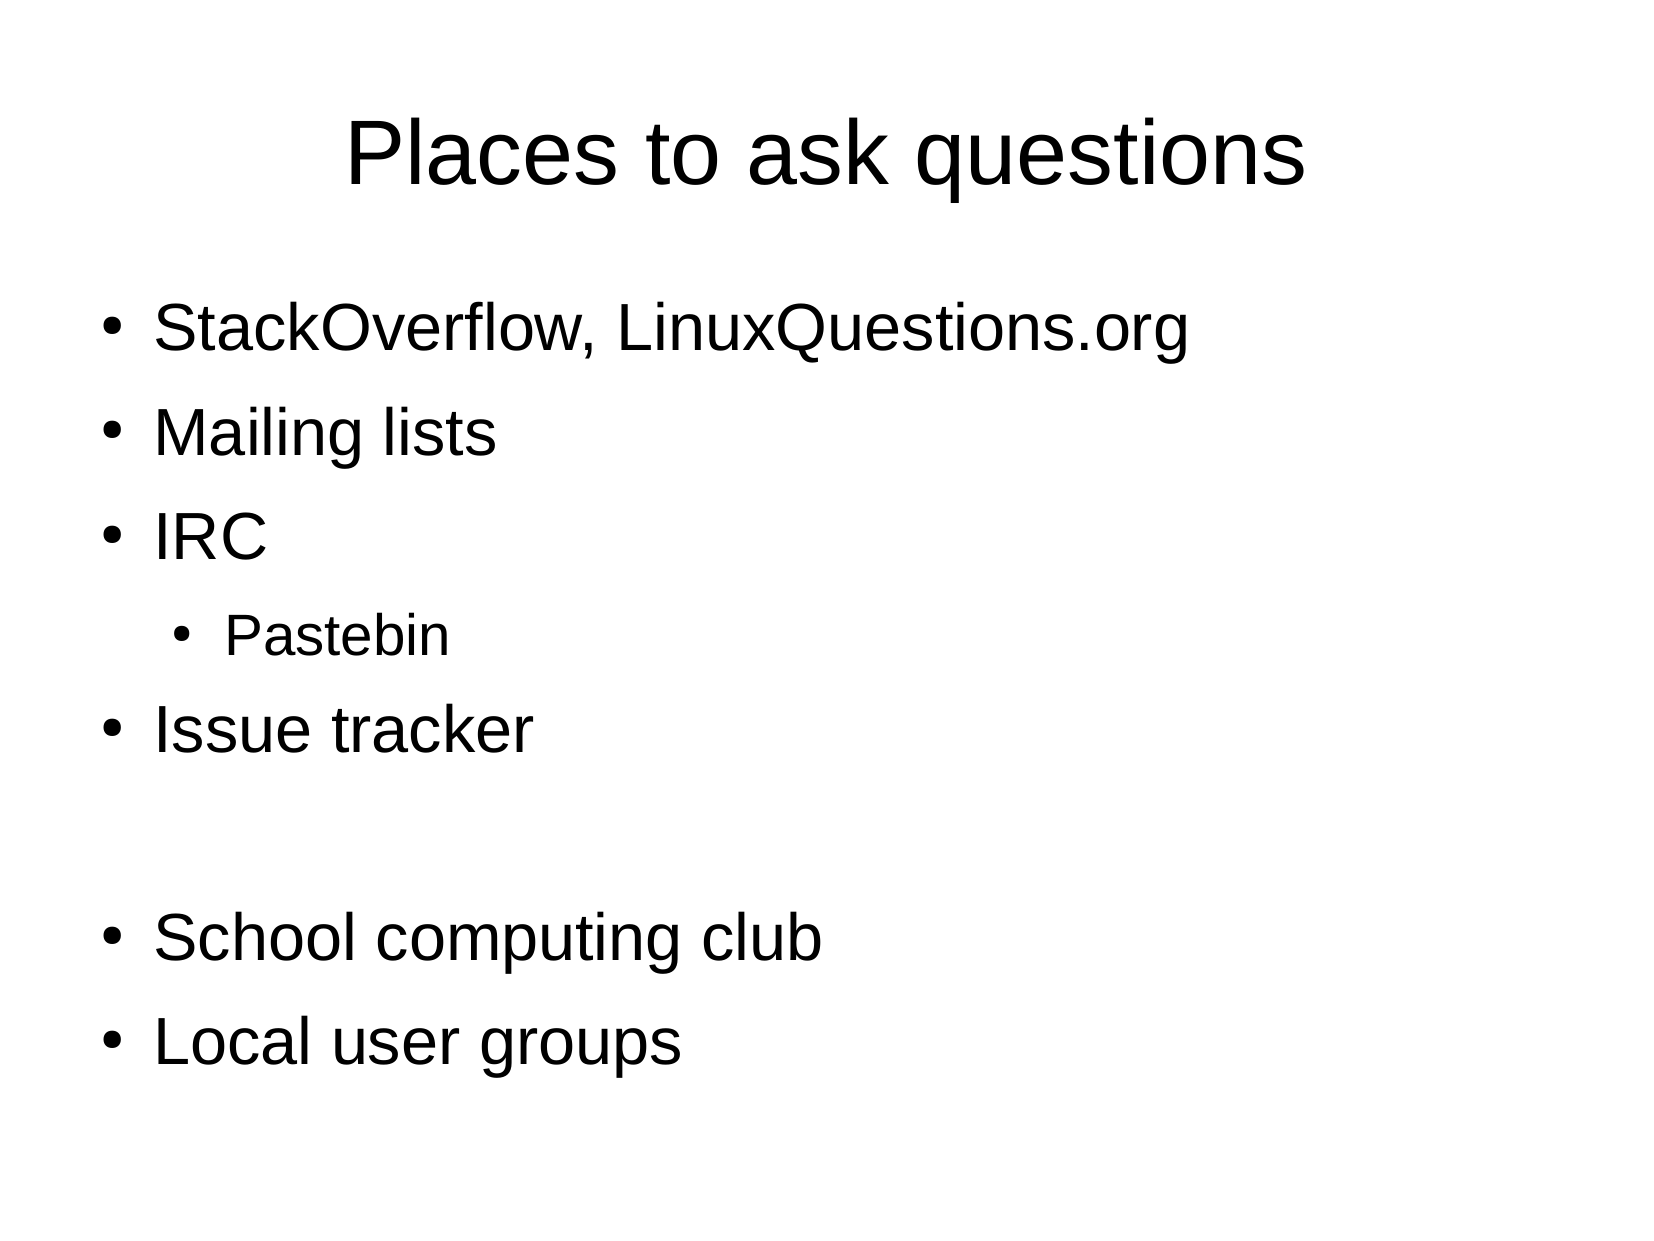

# Places to ask questions
StackOverflow, LinuxQuestions.org
Mailing lists
IRC
Pastebin
Issue tracker
School computing club
Local user groups